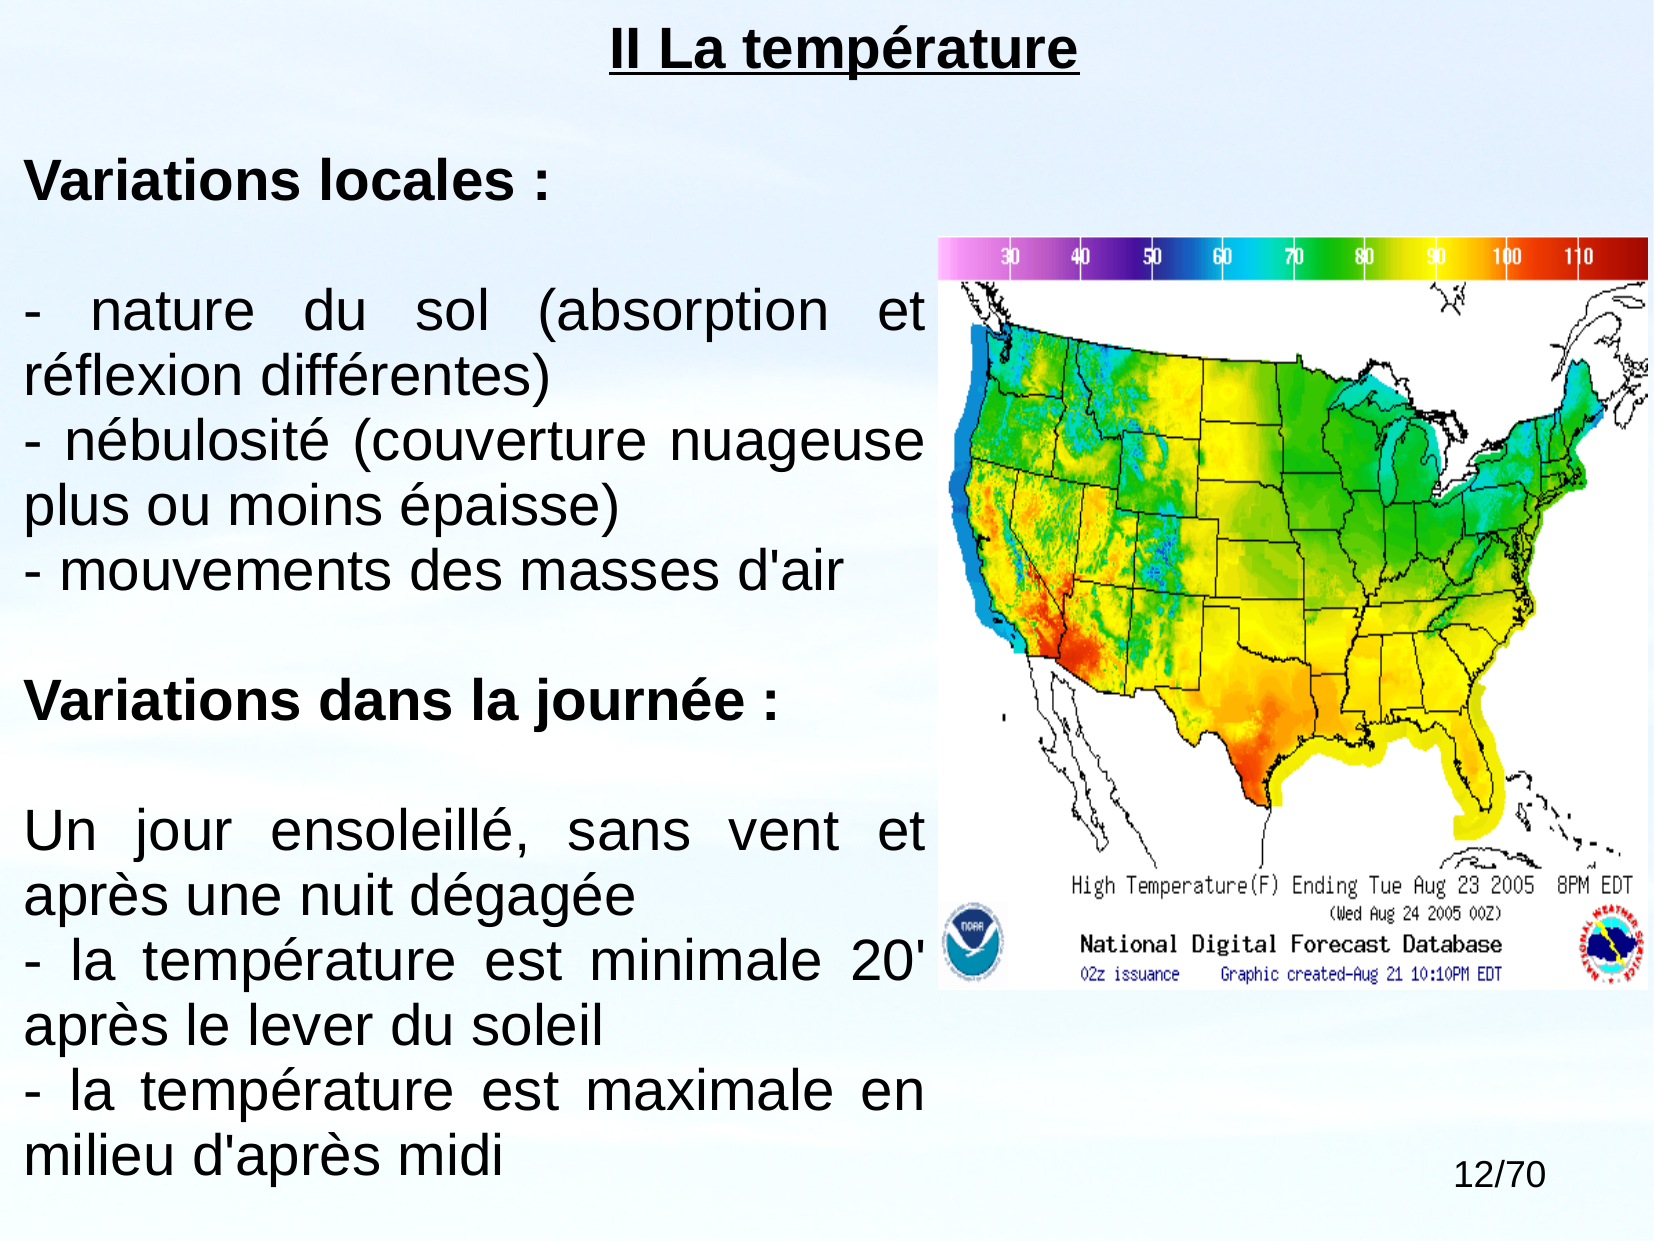

# II La température
Variations locales :
- nature du sol (absorption et réflexion différentes)
- nébulosité (couverture nuageuse plus ou moins épaisse)
- mouvements des masses d'air
Variations dans la journée :
Un jour ensoleillé, sans vent et après une nuit dégagée
- la température est minimale 20' après le lever du soleil
- la température est maximale en milieu d'après midi